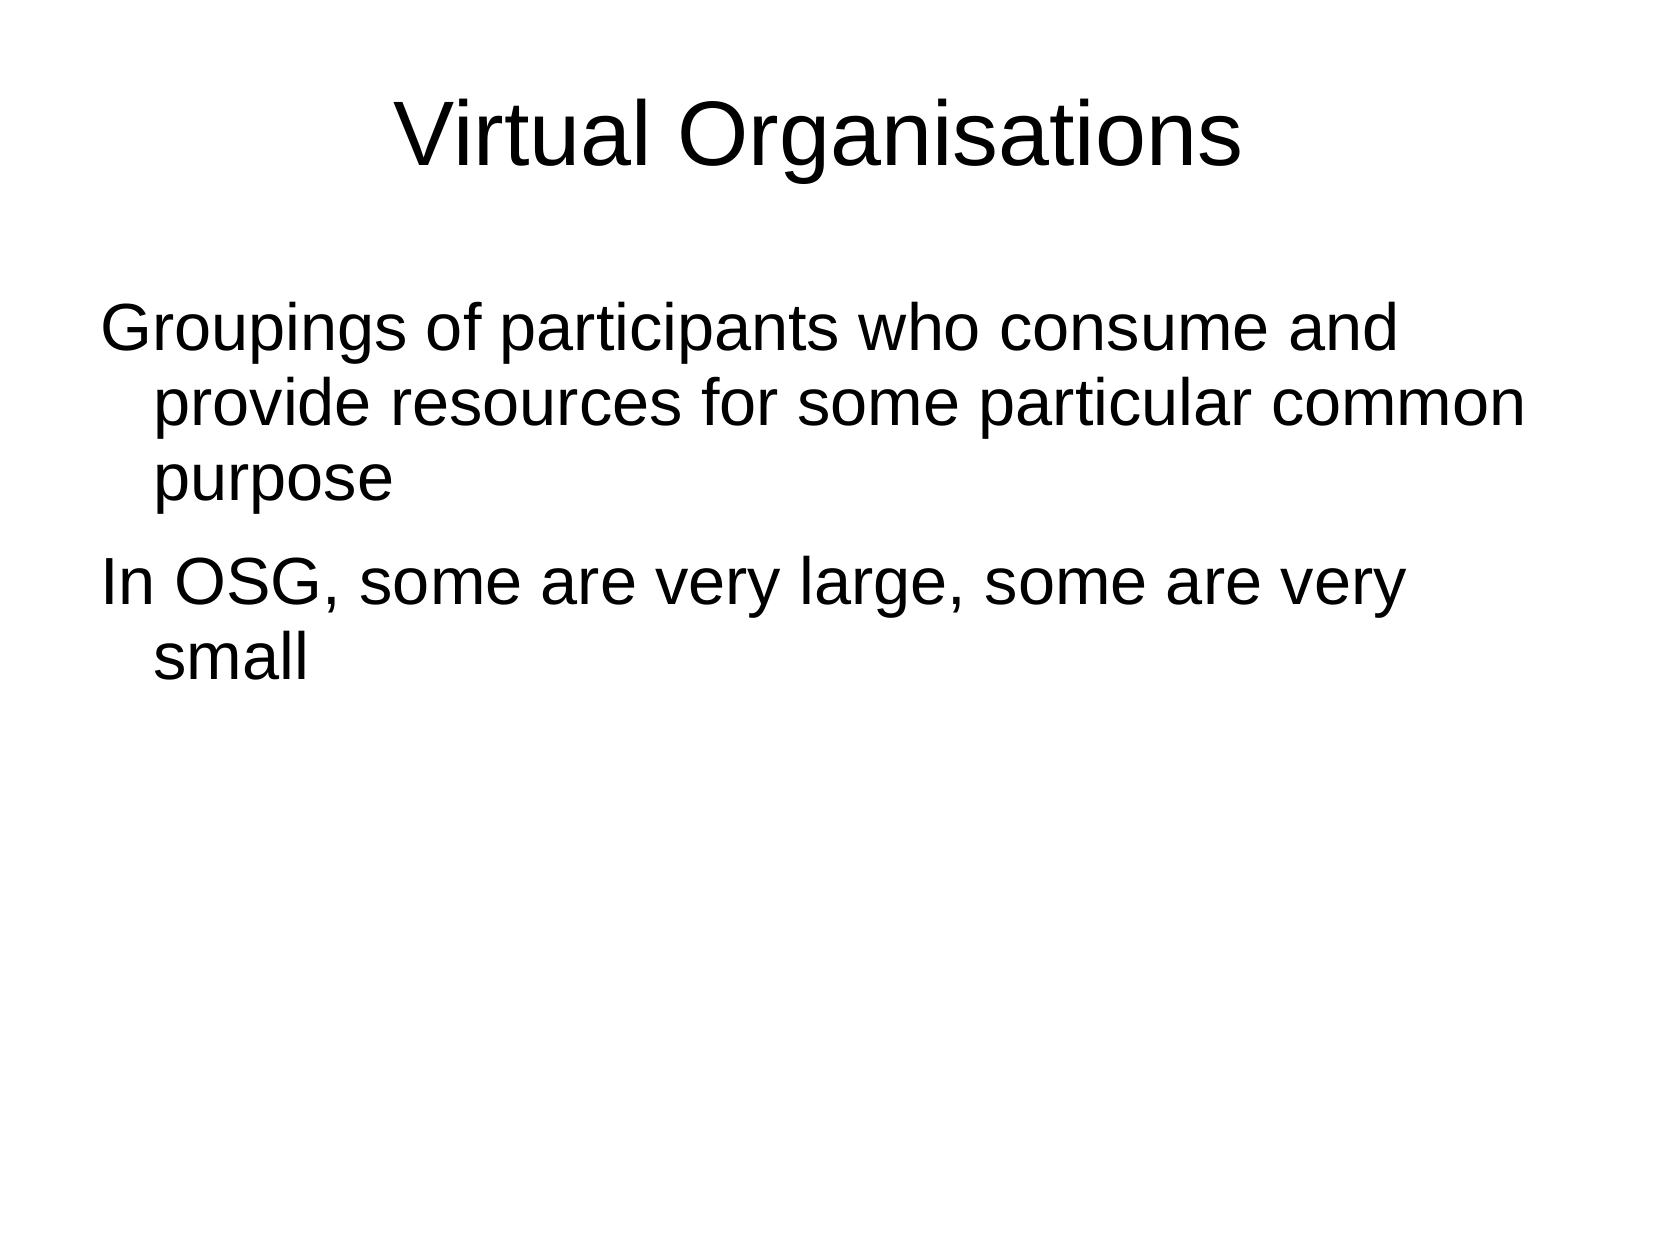

# Virtual Organisations
Groupings of participants who consume and provide resources for some particular common purpose
In OSG, some are very large, some are very small